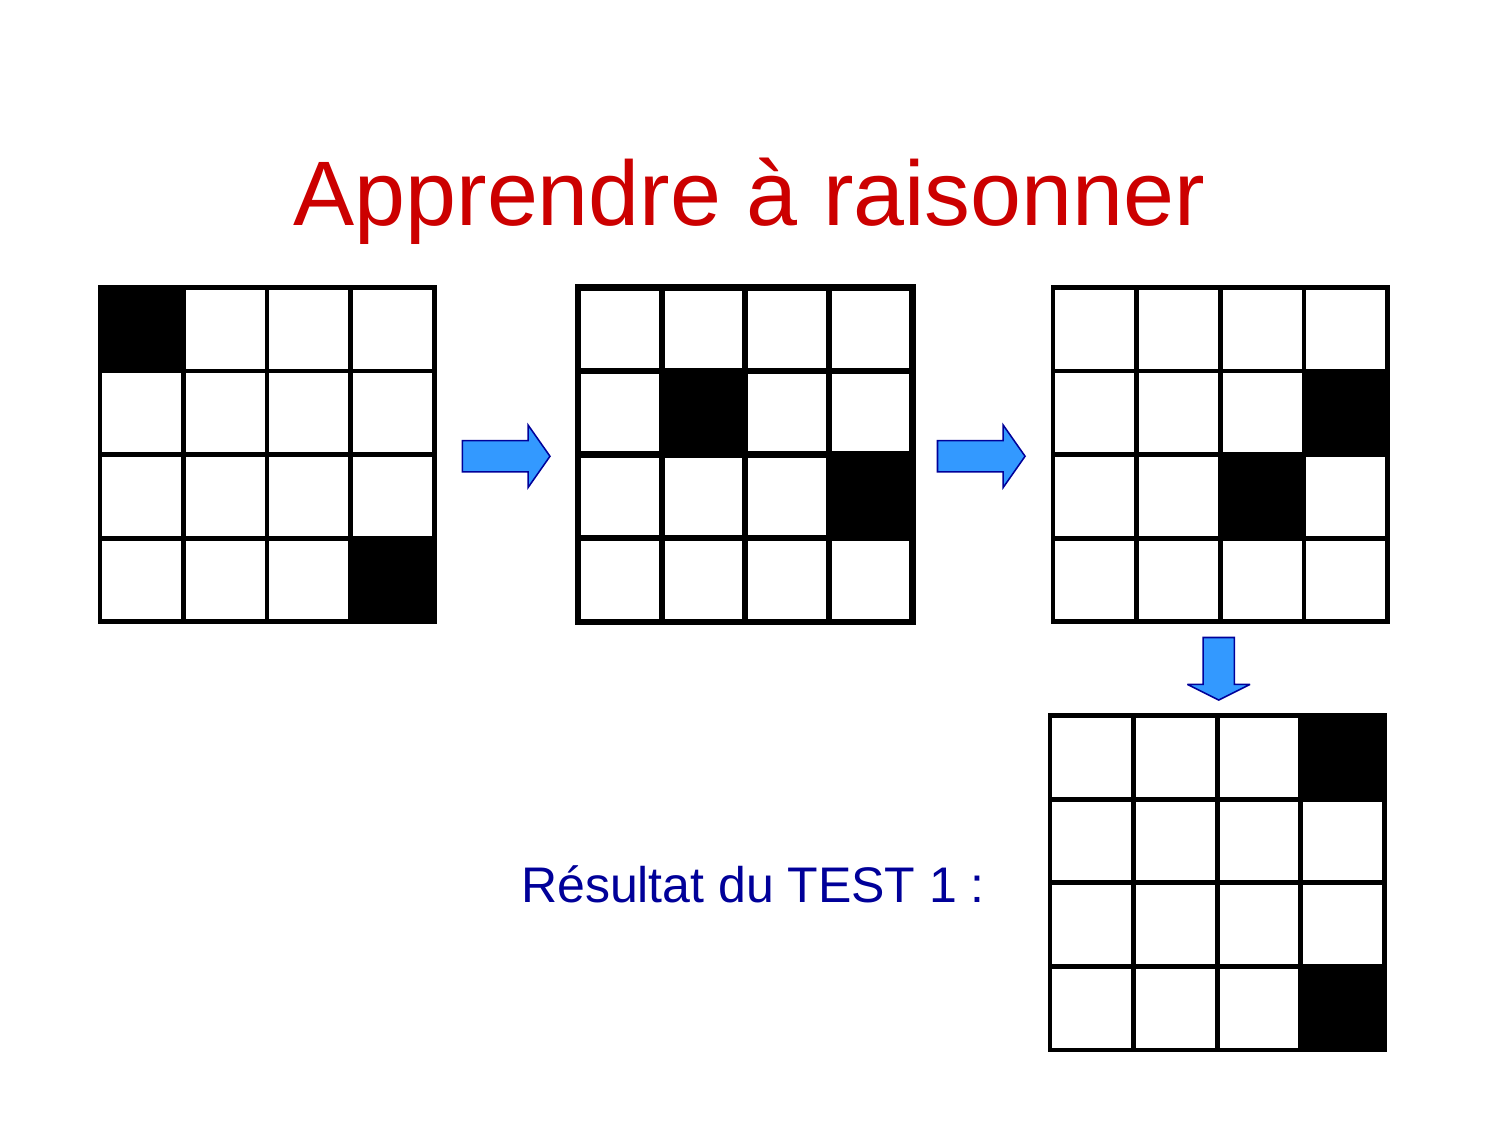

# Apprendre à raisonner
Résultat du TEST 1 :